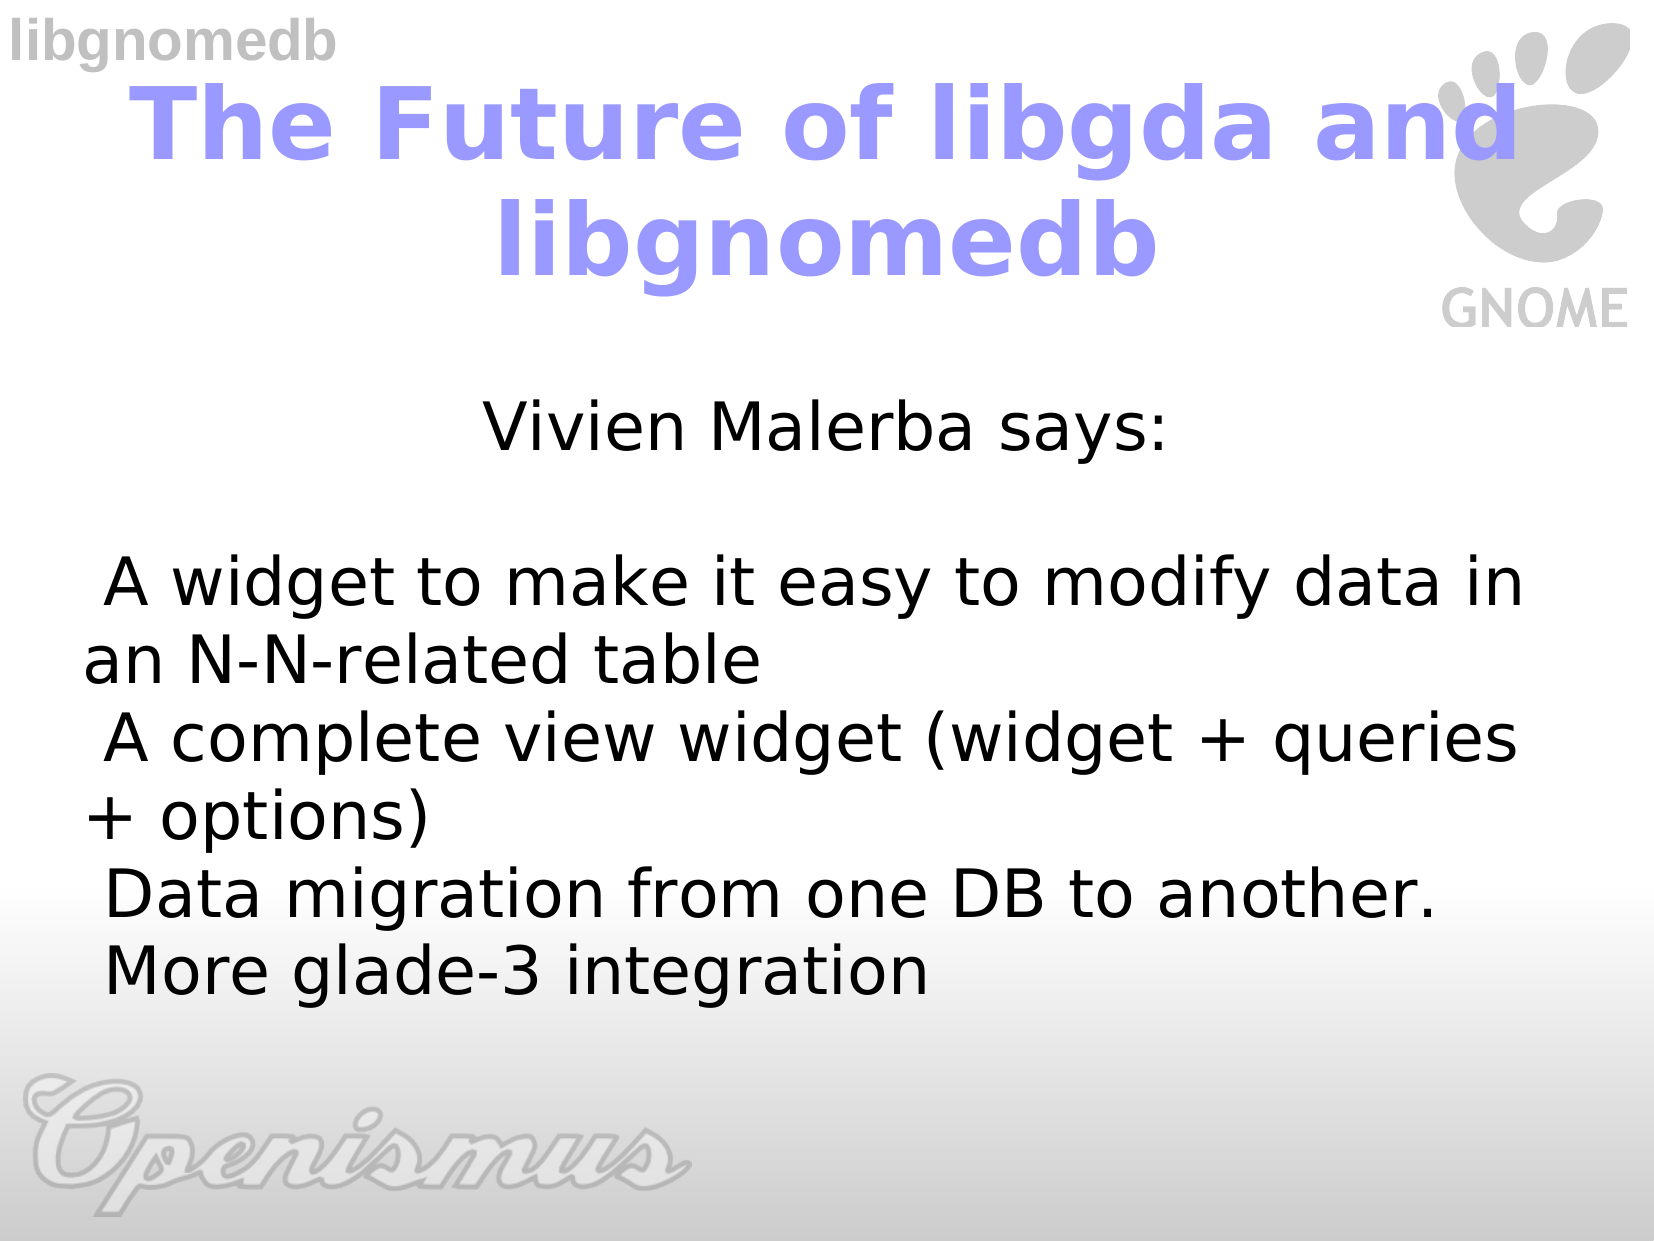

# The Future of libgda and libgnomedb
Vivien Malerba says:
 A widget to make it easy to modify data in an N-N-related table
 A complete view widget (widget + queries + options)
 Data migration from one DB to another.
 More glade-3 integration